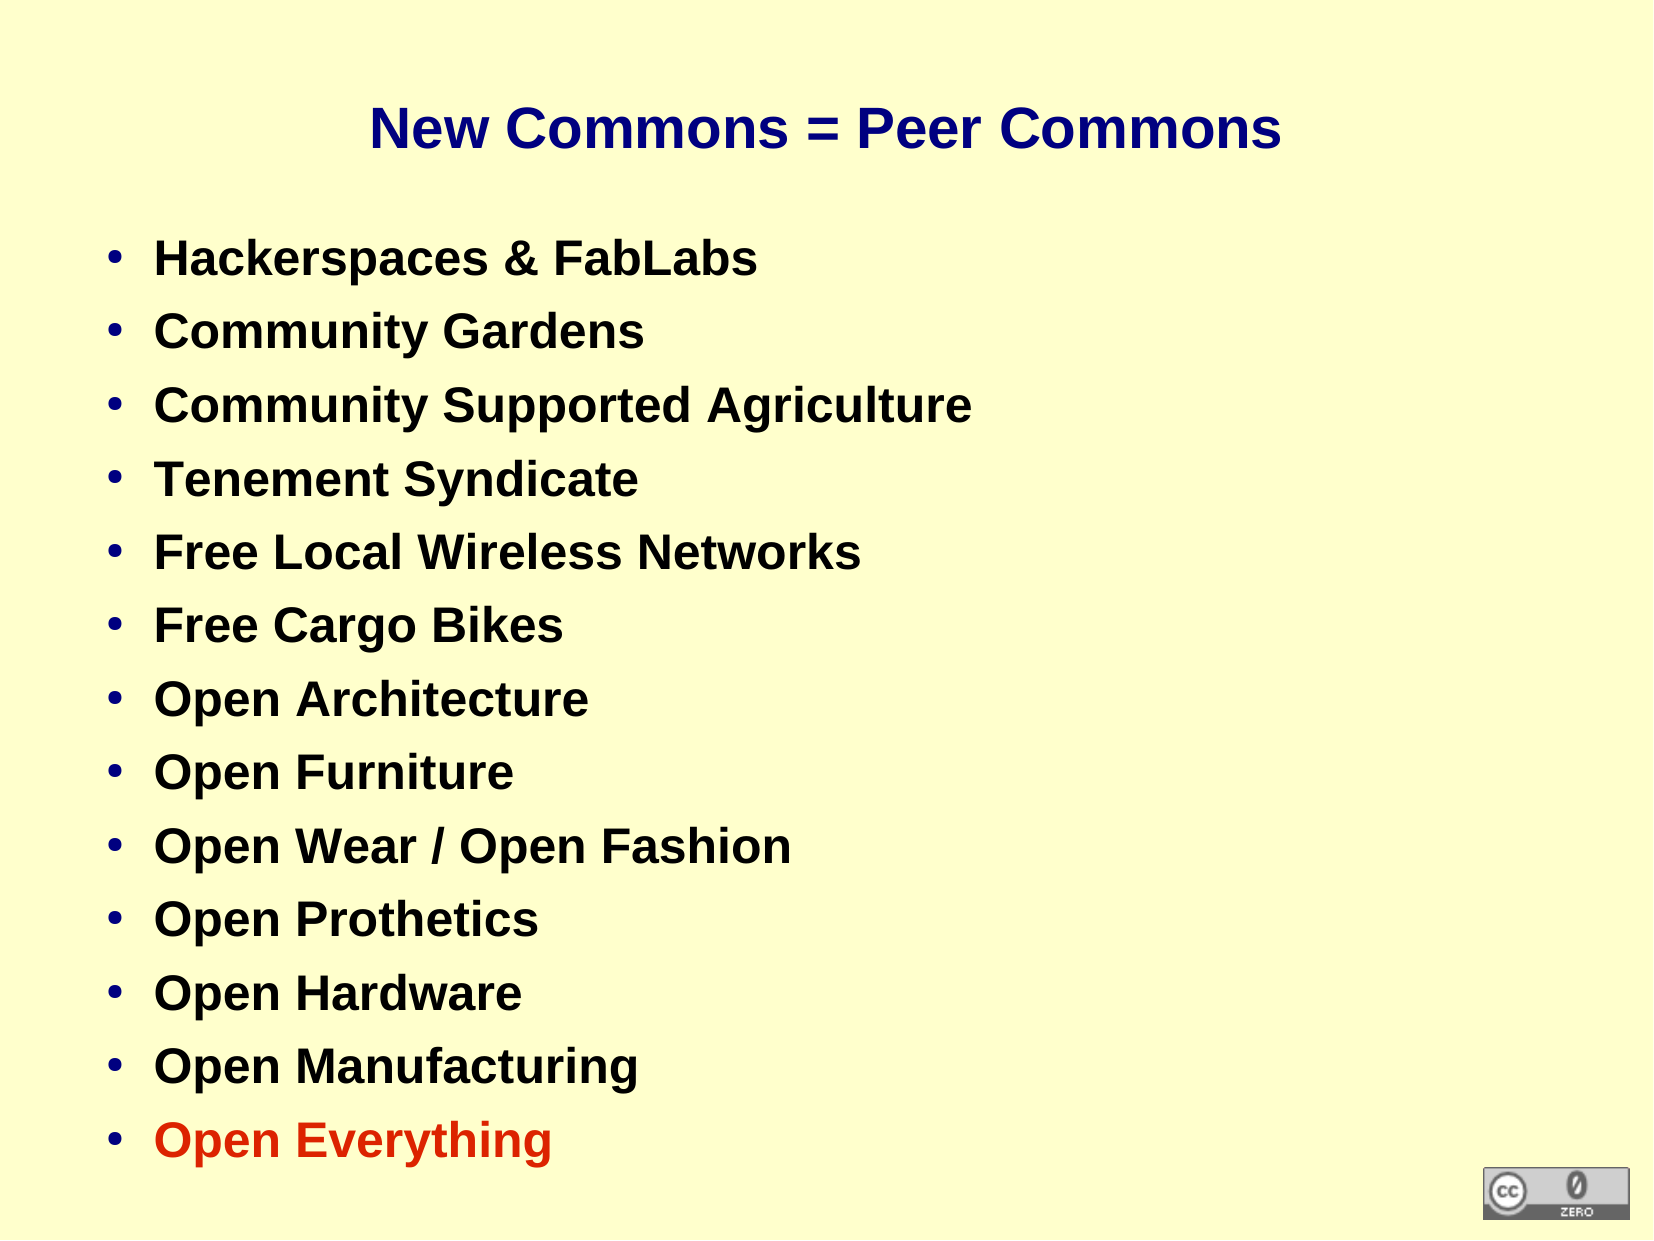

# New Commons = Peer Commons
Hackerspaces & FabLabs
Community Gardens
Community Supported Agriculture
Tenement Syndicate
Free Local Wireless Networks
Free Cargo Bikes
Open Architecture
Open Furniture
Open Wear / Open Fashion
Open Prothetics
Open Hardware
Open Manufacturing
Open Everything